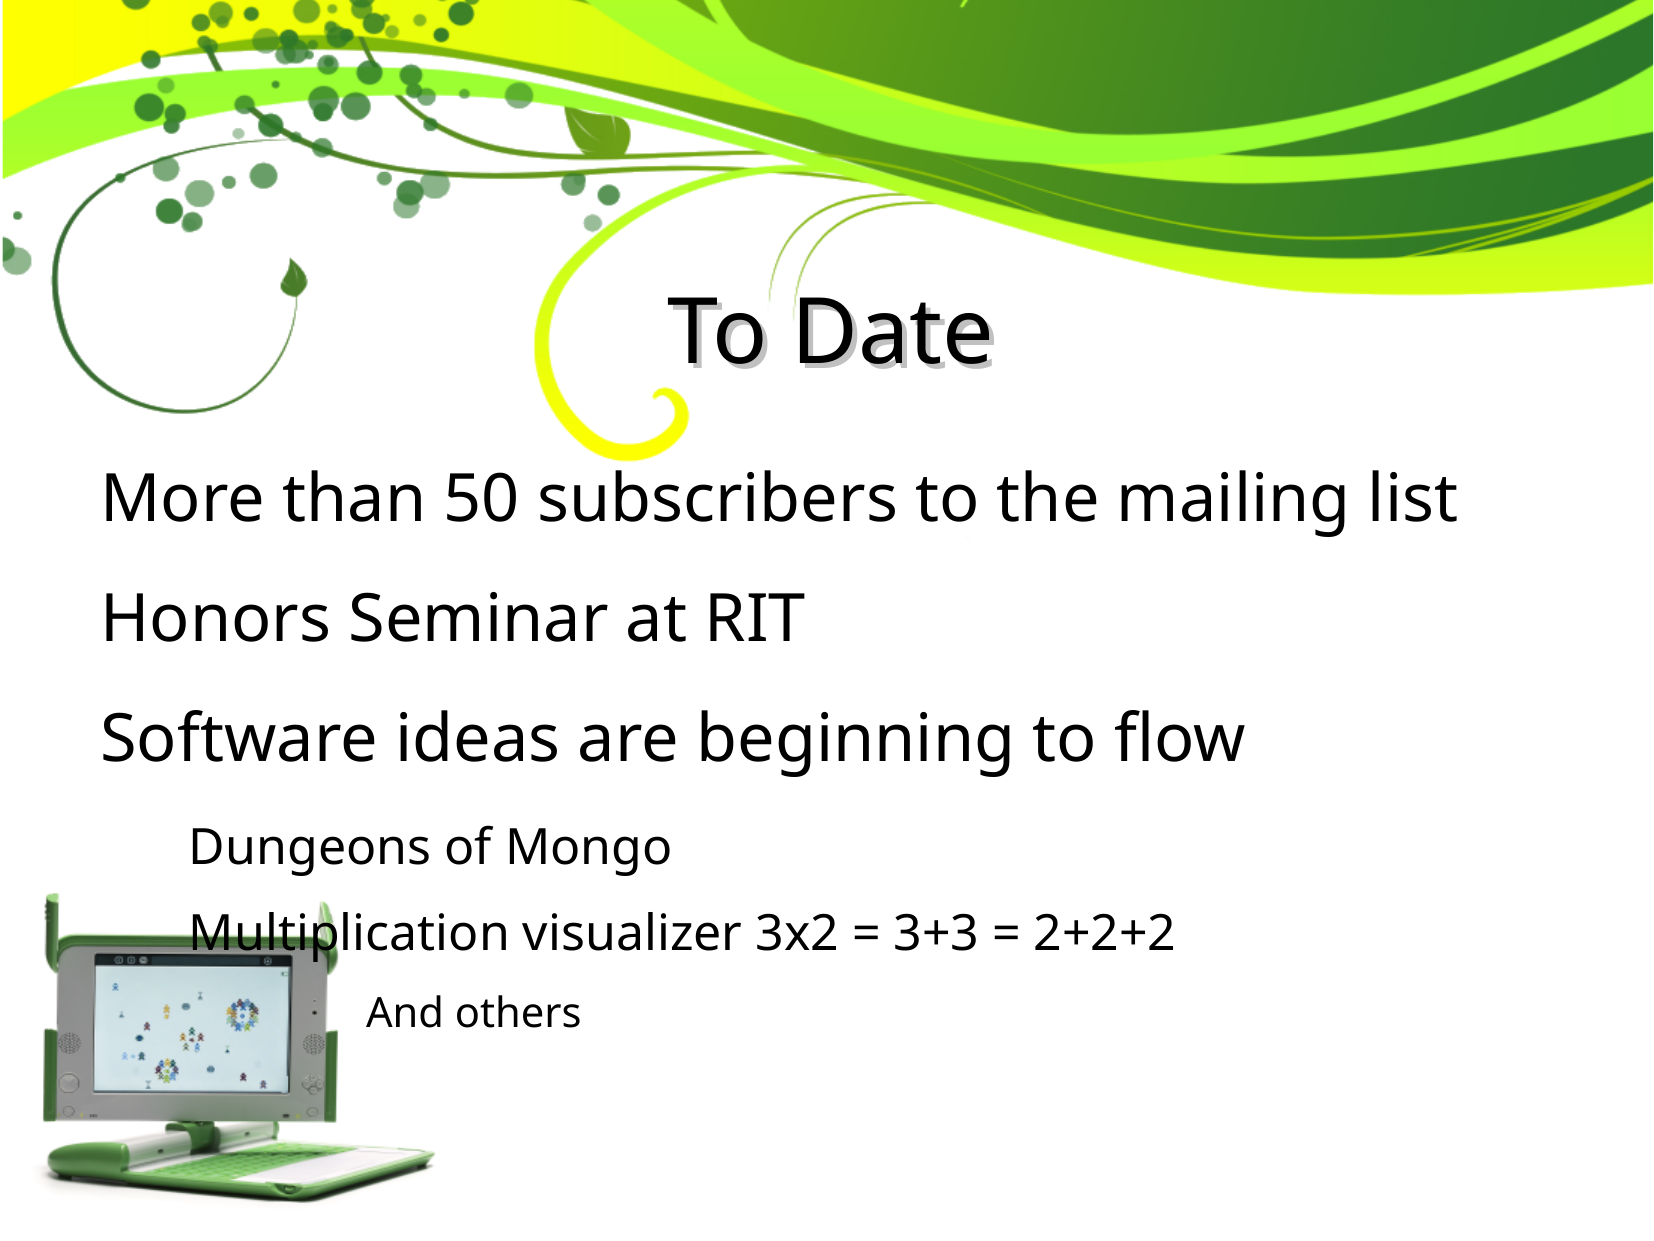

# To Date
More than 50 subscribers to the mailing list
Honors Seminar at RIT
Software ideas are beginning to flow
Dungeons of Mongo
Multiplication visualizer 3x2 = 3+3 = 2+2+2
And others